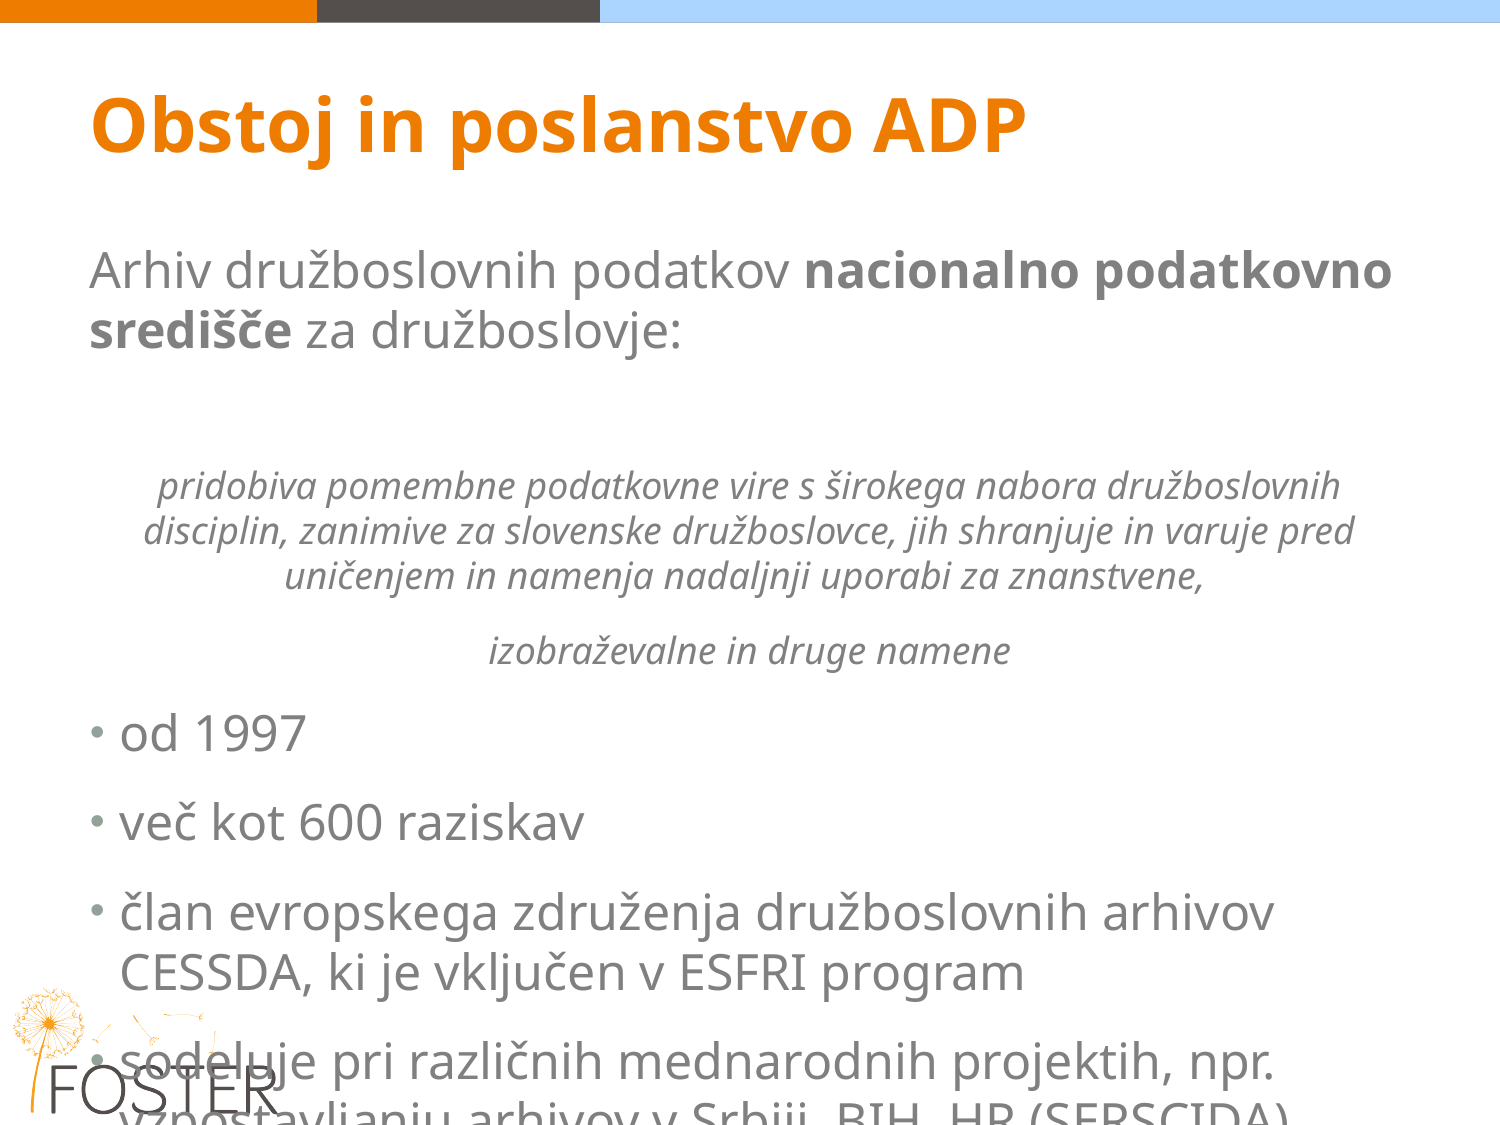

# Obstoj in poslanstvo ADP
Arhiv družboslovnih podatkov nacionalno podatkovno središče za družboslovje:
pridobiva pomembne podatkovne vire s širokega nabora družboslovnih disciplin, zanimive za slovenske družboslovce, jih shranjuje in varuje pred uničenjem in namenja nadaljnji uporabi za znanstvene,
izobraževalne in druge namene
od 1997
več kot 600 raziskav
član evropskega združenja družboslovnih arhivov CESSDA, ki je vključen v ESFRI program
sodeluje pri različnih mednarodnih projektih, npr. vzpostavljanju arhivov v Srbiji, BIH, HR (SERSCIDA)